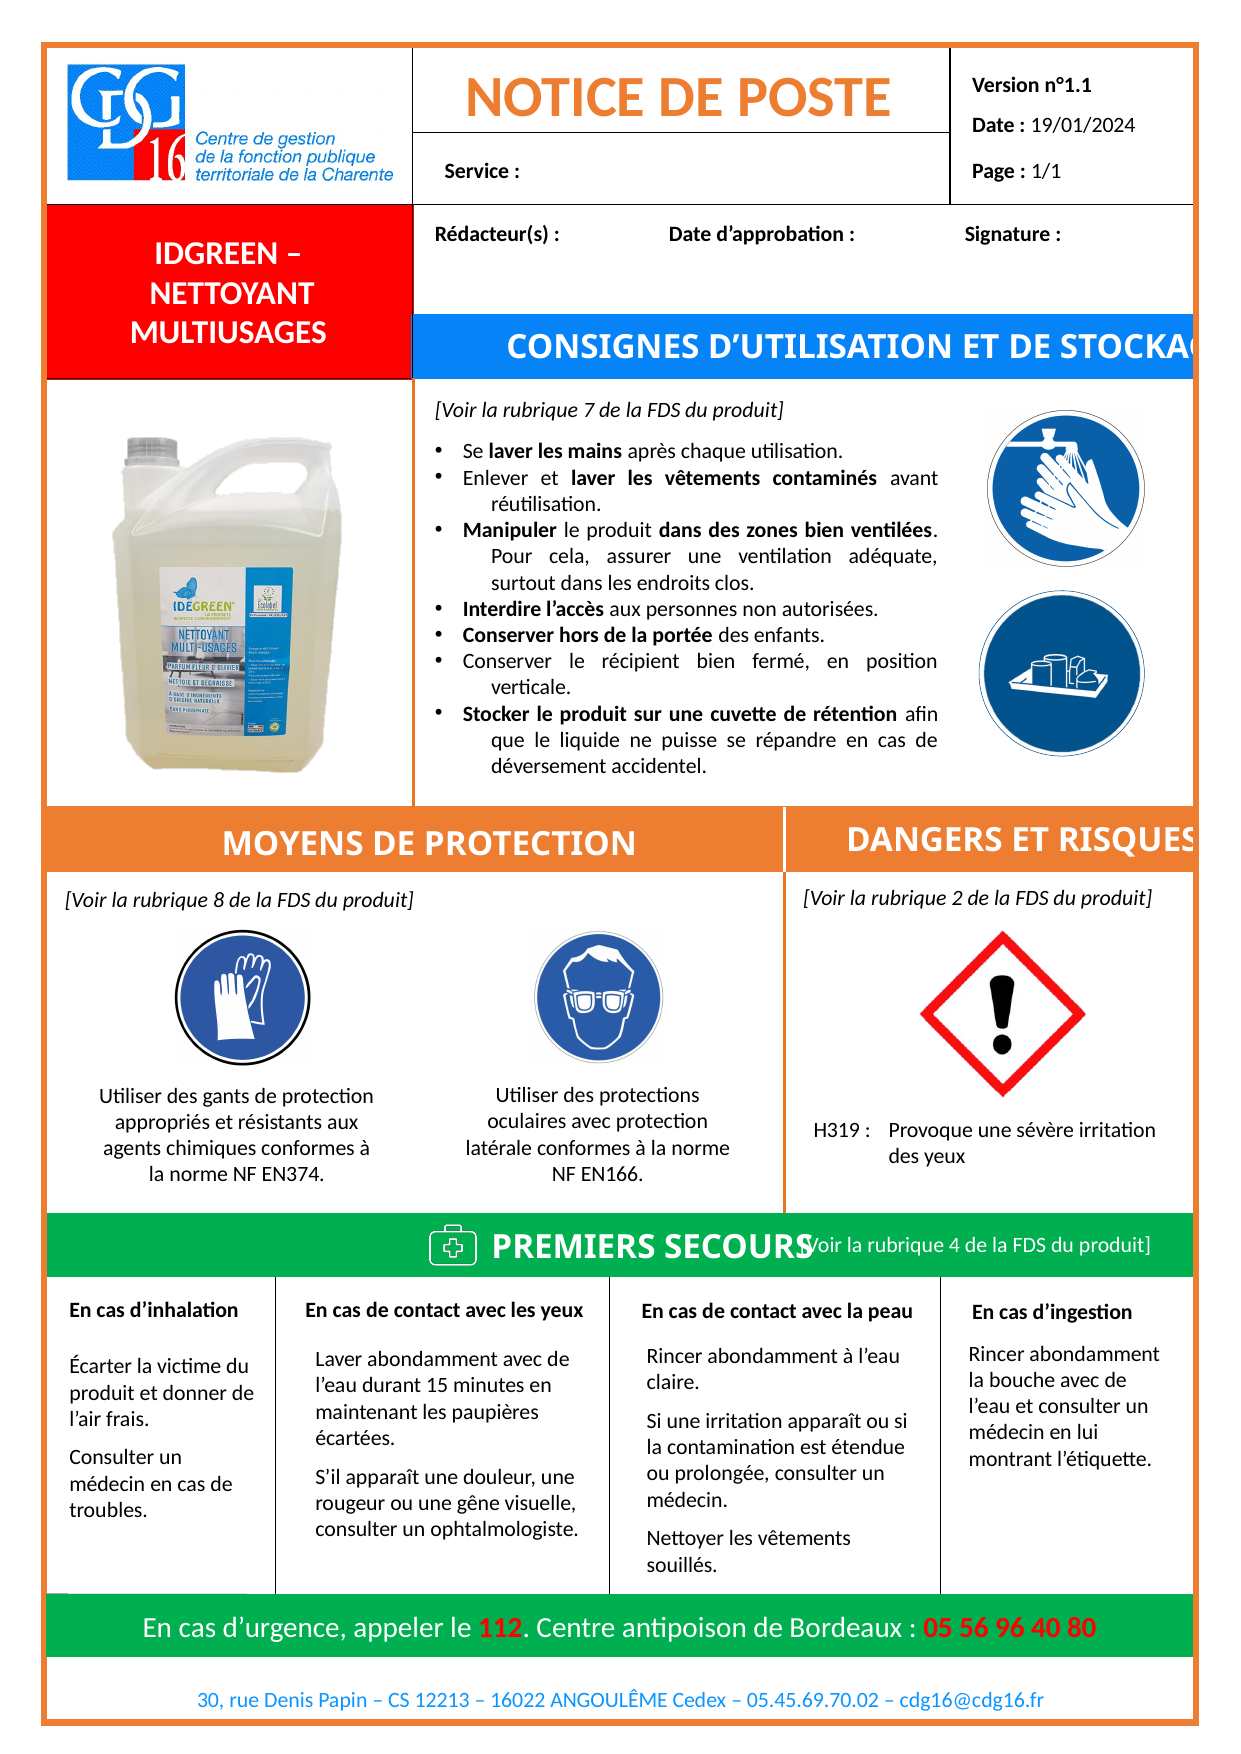

NOTICE DE POSTE
Version n°1.1
Date : 19/01/2024
Service :
Page : 1/1
Rédacteur(s) :
Date d’approbation :
Signature :
IDGREEN –
NETTOYANT MULTIUSAGES
CONSIGNES D’UTILISATION ET DE STOCKAGE
[Voir la rubrique 7 de la FDS du produit]
Se laver les mains après chaque utilisation.
Enlever et laver les vêtements contaminés avant réutilisation.
Manipuler le produit dans des zones bien ventilées. Pour cela, assurer une ventilation adéquate, surtout dans les endroits clos.
Interdire l’accès aux personnes non autorisées.
Conserver hors de la portée des enfants.
Conserver le récipient bien fermé, en position verticale.
Stocker le produit sur une cuvette de rétention afin que le liquide ne puisse se répandre en cas de déversement accidentel.
MOYENS DE PROTECTION
DANGERS ET RISQUES
[Voir la rubrique 2 de la FDS du produit]
[Voir la rubrique 8 de la FDS du produit]
Utiliser des protections oculaires avec protection latérale conformes à la norme NF EN166.
Utiliser des gants de protection appropriés et résistants aux agents chimiques conformes à la norme NF EN374.
H319 : 	Provoque une sévère irritation 	des yeux
PREMIERS SECOURS
[Voir la rubrique 4 de la FDS du produit]
[Voir FDS du produit]
En cas de contact avec les yeux
En cas d’inhalation
En cas de contact avec la peau
En cas d’ingestion
Rincer abondamment la bouche avec de l’eau et consulter un médecin en lui montrant l’étiquette.
Rincer abondamment à l’eau claire.
Si une irritation apparaît ou si la contamination est étendue ou prolongée, consulter un médecin.
Nettoyer les vêtements souillés.
Laver abondamment avec de l’eau durant 15 minutes en maintenant les paupières écartées.
S’il apparaît une douleur, une rougeur ou une gêne visuelle, consulter un ophtalmologiste.
Écarter la victime du produit et donner de l’air frais.
Consulter un médecin en cas de troubles.
En cas d’urgence, appeler le 112. Centre antipoison de Bordeaux : 05 56 96 40 80
30, rue Denis Papin – CS 12213 – 16022 ANGOULÊME Cedex – 05.45.69.70.02 – cdg16@cdg16.fr